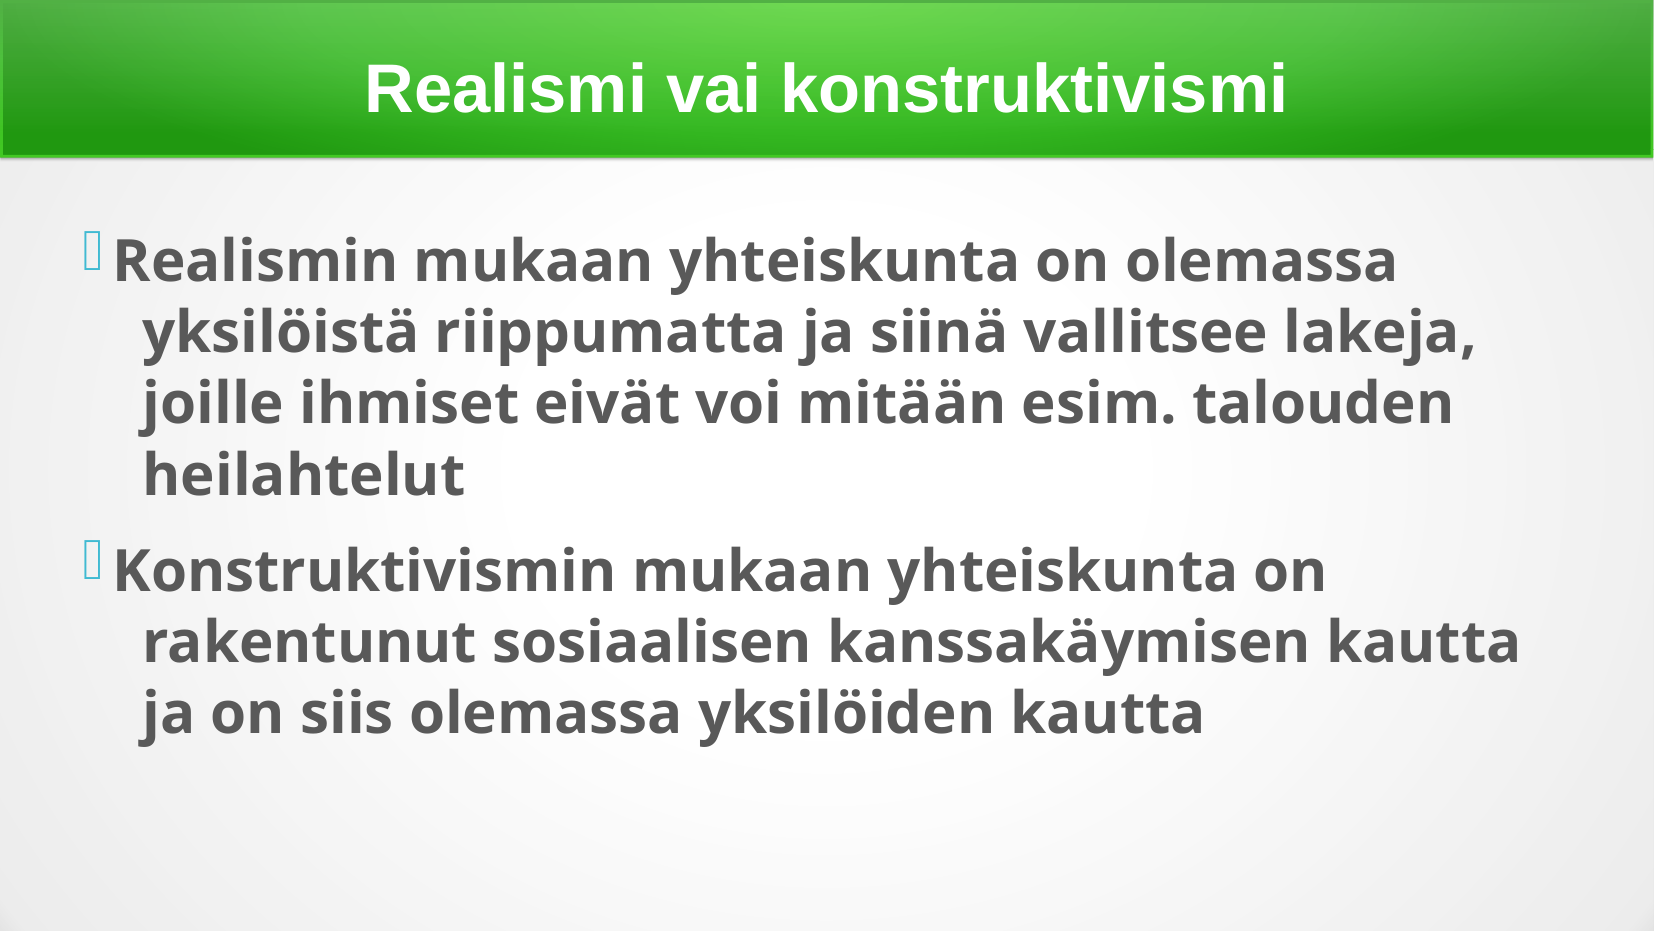

# Realismi vai konstruktivismi
Realismin mukaan yhteiskunta on olemassa yksilöistä riippumatta ja siinä vallitsee lakeja, joille ihmiset eivät voi mitään esim. talouden heilahtelut
Konstruktivismin mukaan yhteiskunta on rakentunut sosiaalisen kanssakäymisen kautta ja on siis olemassa yksilöiden kautta